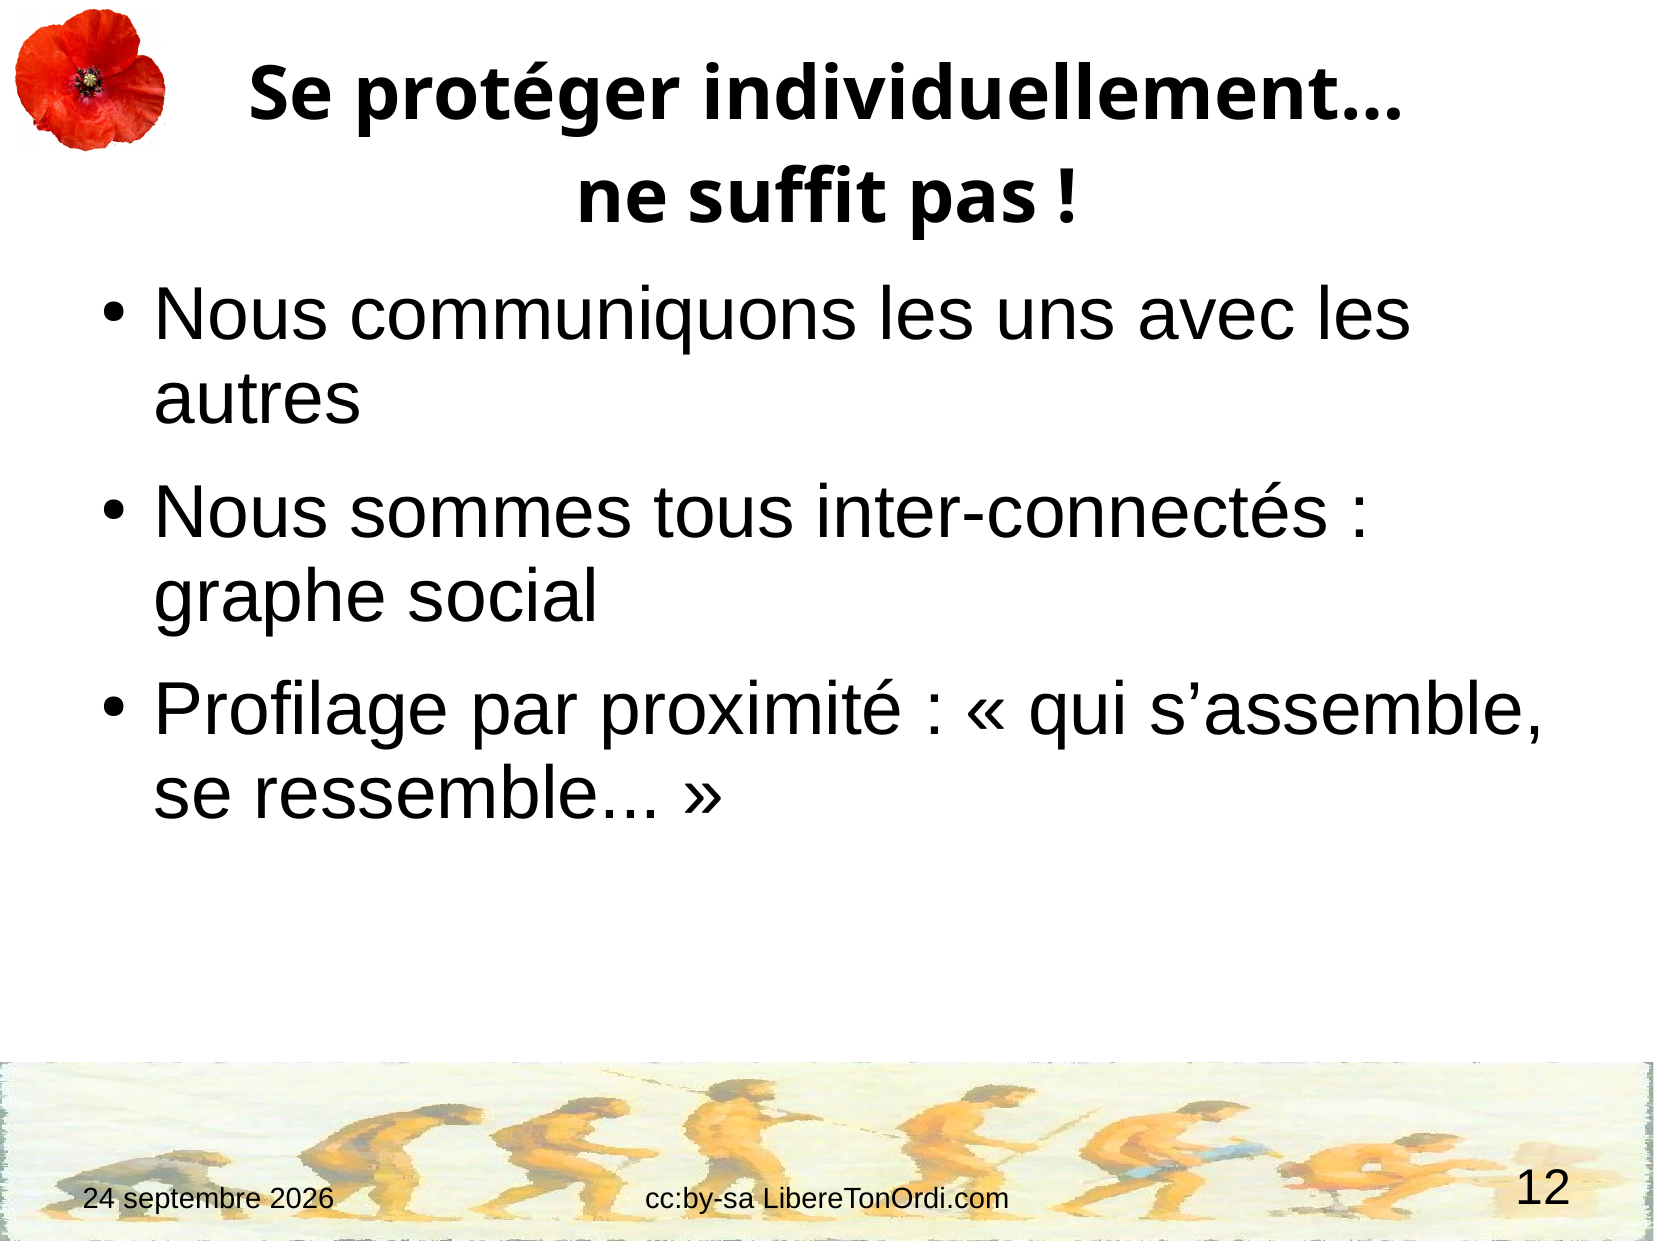

# Se protéger individuellement… ne suffit pas !
Nous communiquons les uns avec les autres
Nous sommes tous inter-connectés : graphe social
Profilage par proximité : « qui s’assemble, se ressemble... »
cc:by-sa LibereTonOrdi.com
12